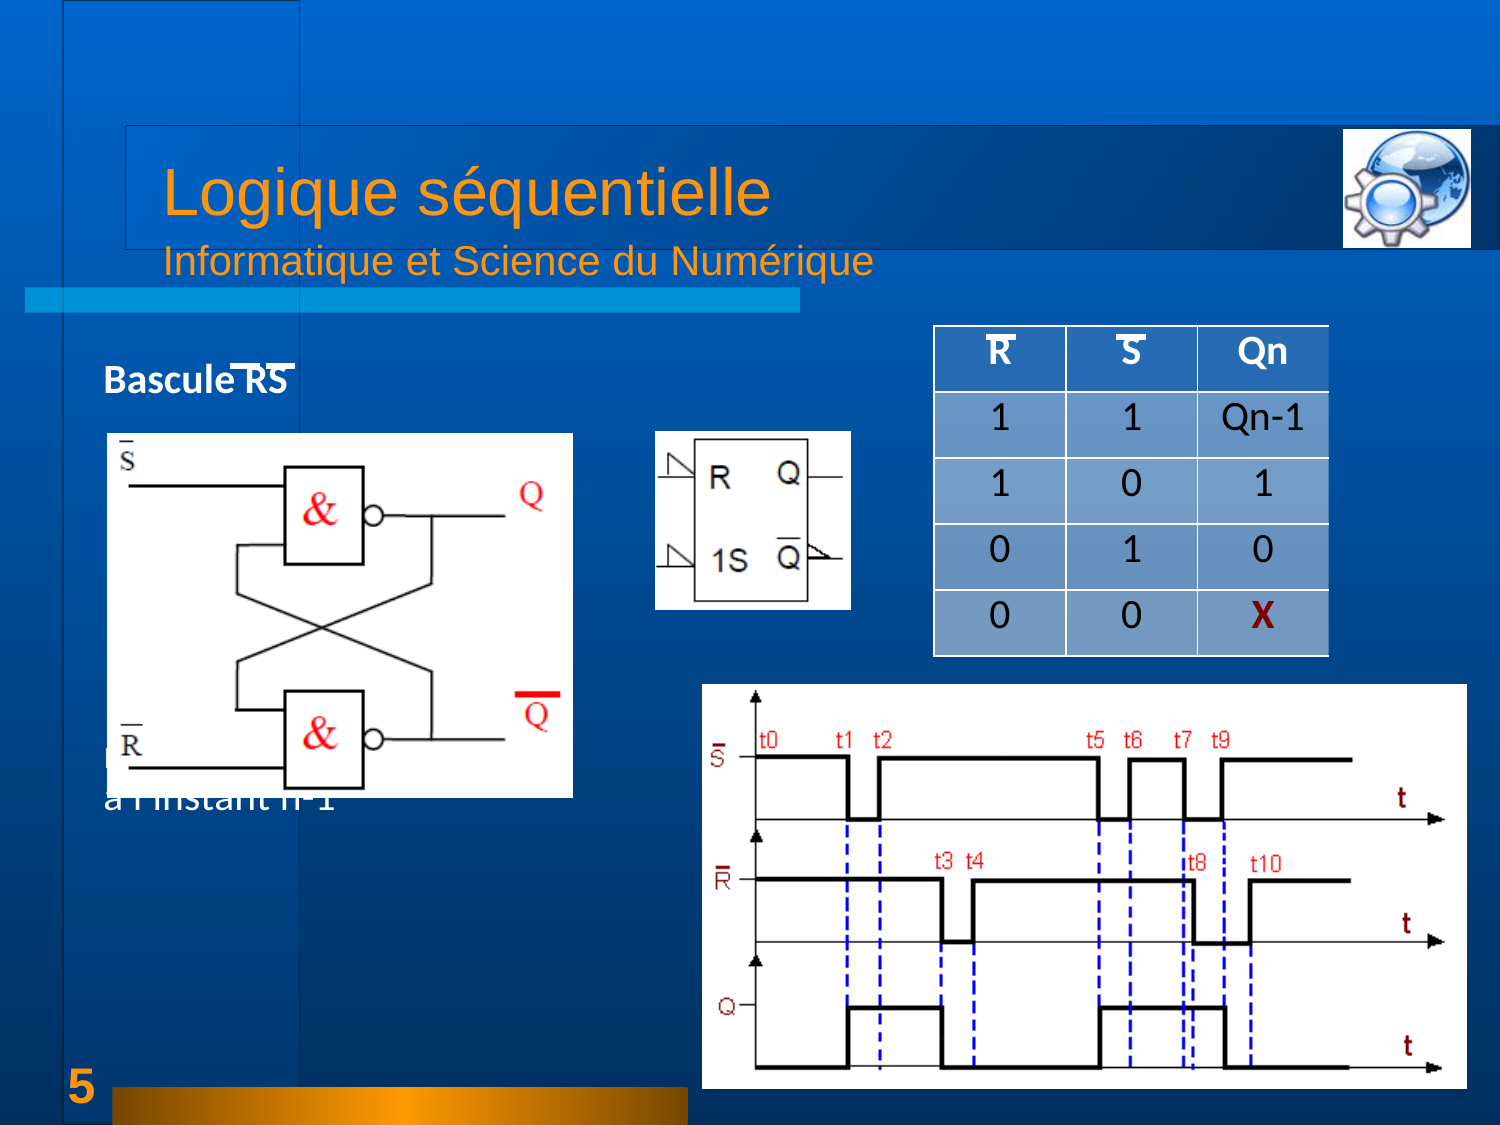

| R | S | Qn |
| --- | --- | --- |
| 1 | 1 | Qn-1 |
| 1 | 0 | 1 |
| 0 | 1 | 0 |
| 0 | 0 | X |
Bascule RS
n est l’instant suivant
à l’instant n-1